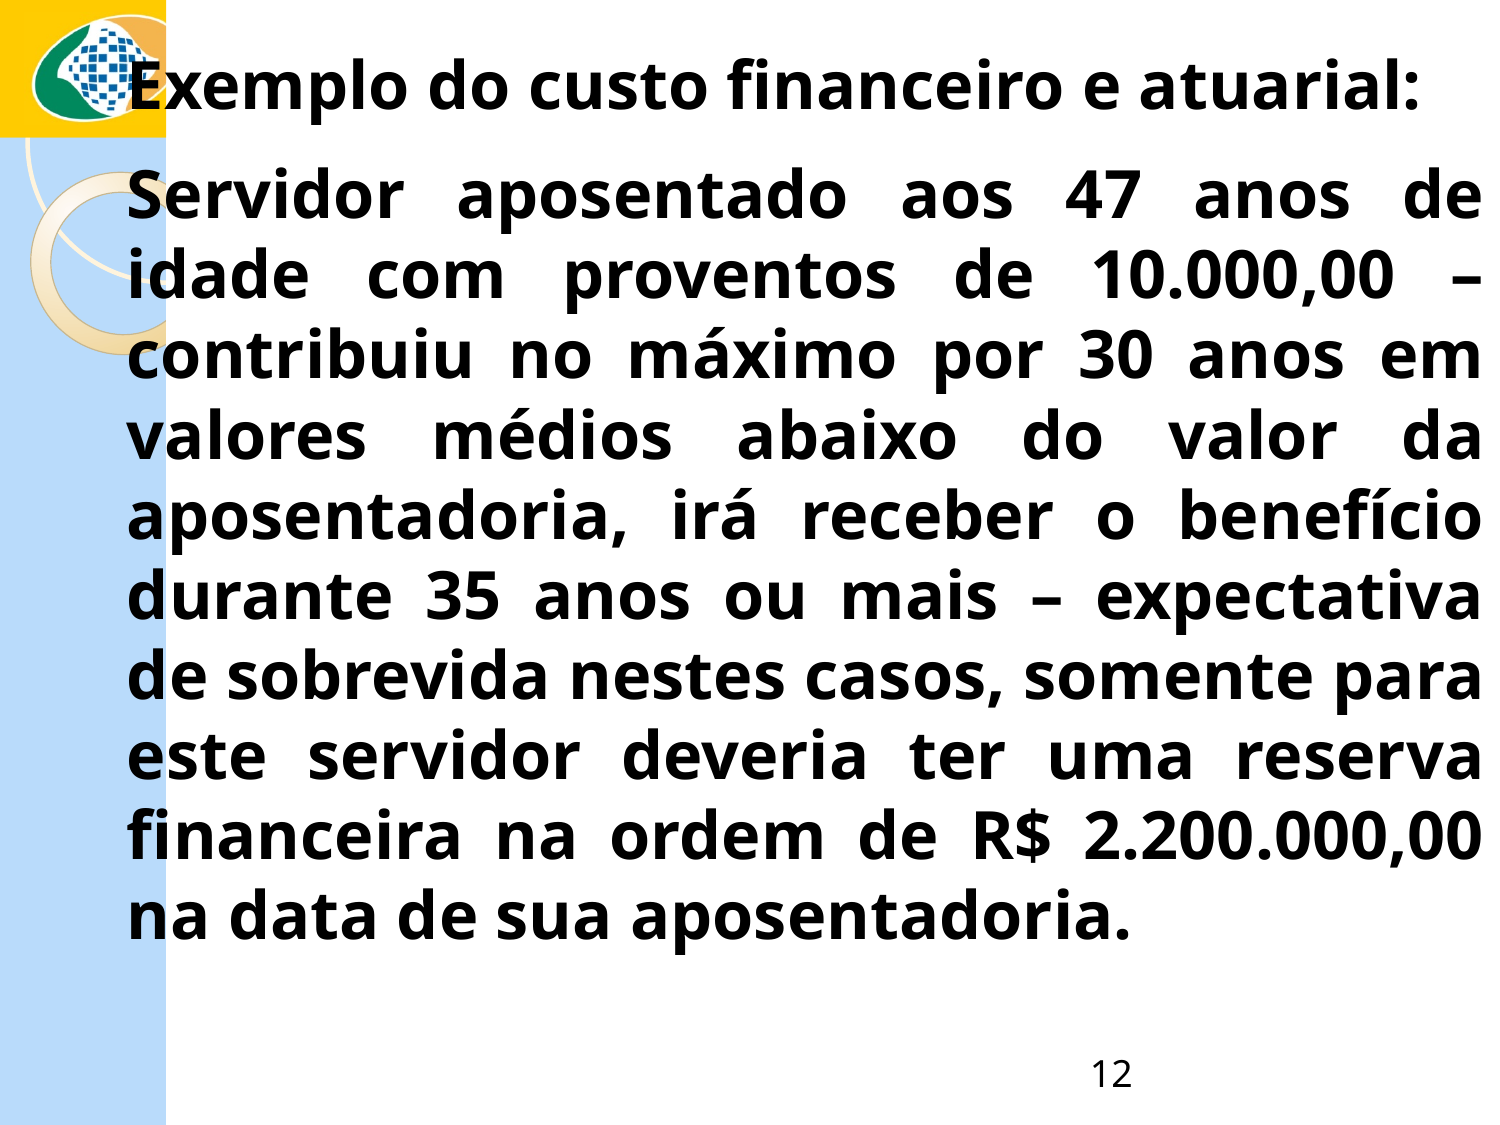

#
Exemplo do custo financeiro e atuarial:
Servidor aposentado aos 47 anos de idade com proventos de 10.000,00 – contribuiu no máximo por 30 anos em valores médios abaixo do valor da aposentadoria, irá receber o benefício durante 35 anos ou mais – expectativa de sobrevida nestes casos, somente para este servidor deveria ter uma reserva financeira na ordem de R$ 2.200.000,00 na data de sua aposentadoria.